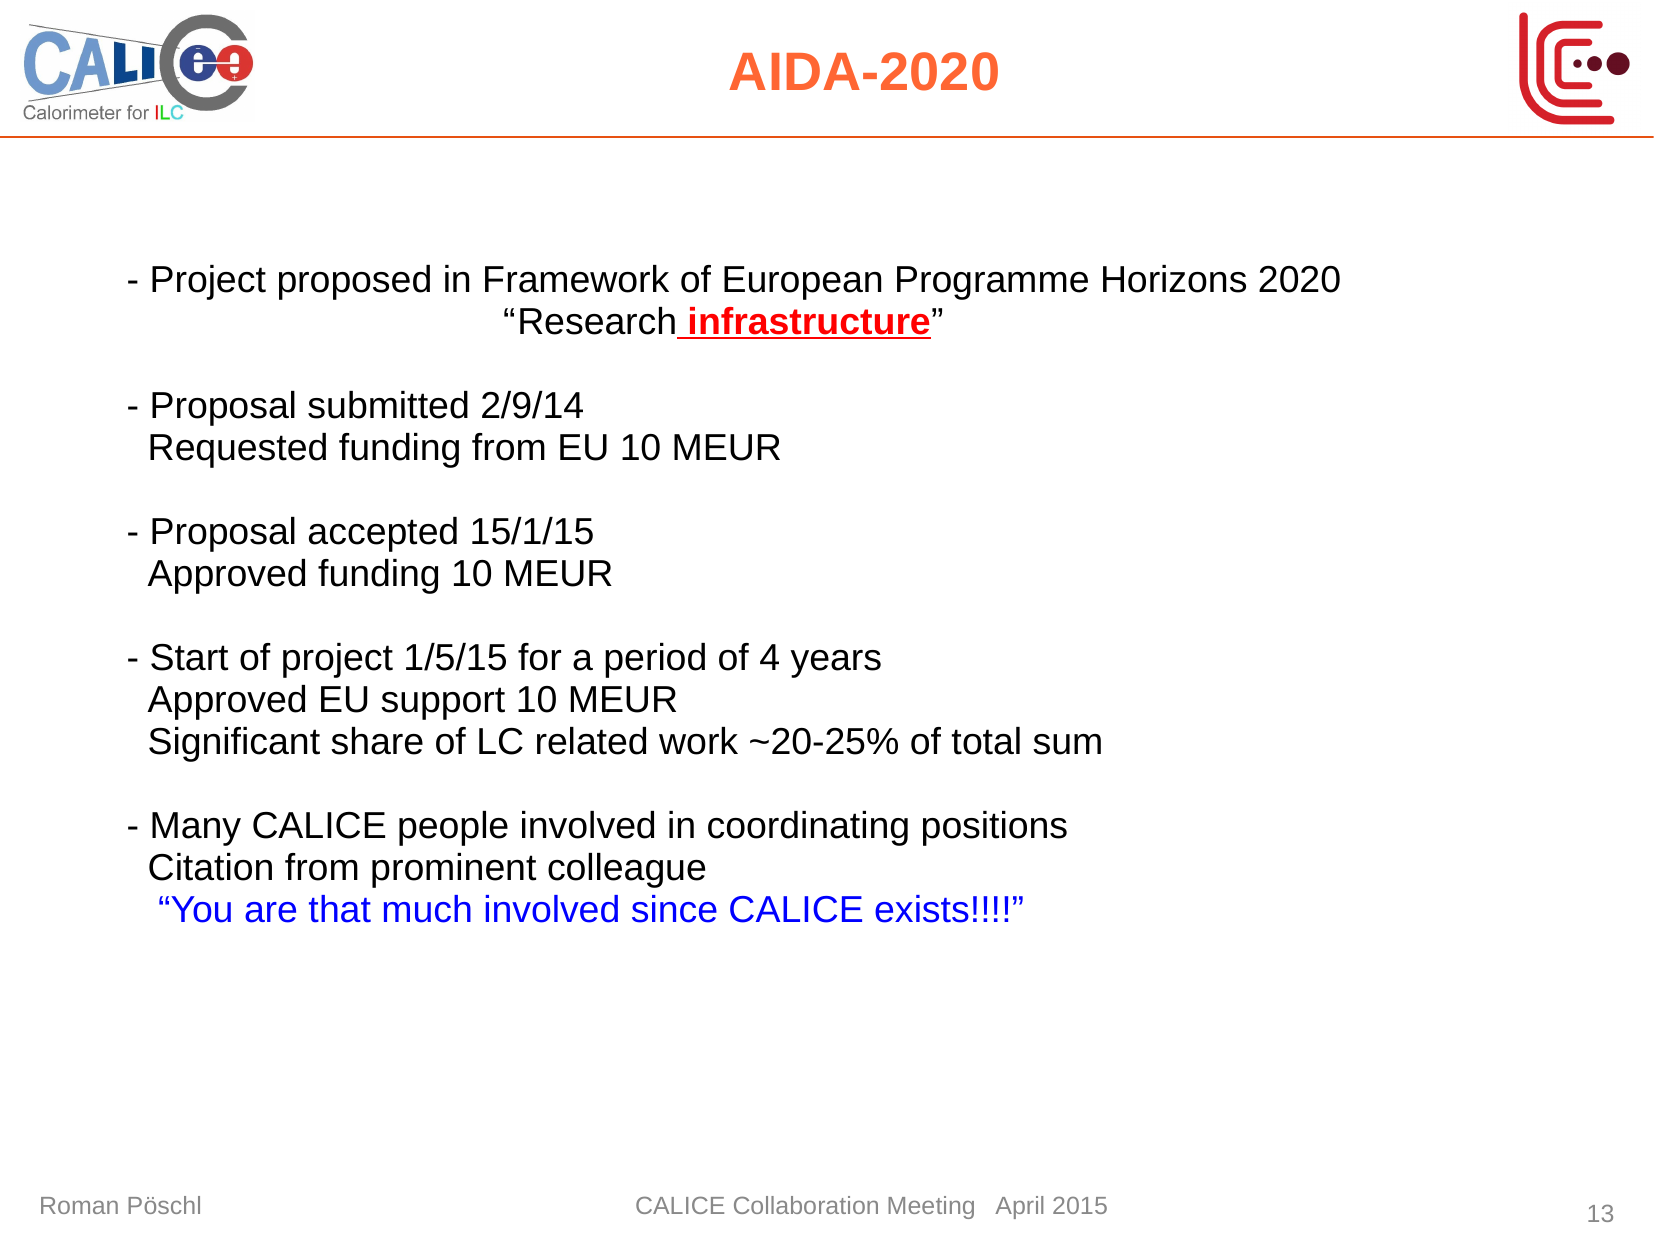

# AIDA-2020
- Project proposed in Framework of European Programme Horizons 2020
 “Research infrastructure”
- Proposal submitted 2/9/14
 Requested funding from EU 10 MEUR
- Proposal accepted 15/1/15
 Approved funding 10 MEUR
- Start of project 1/5/15 for a period of 4 years
 Approved EU support 10 MEUR
 Significant share of LC related work ~20-25% of total sum
- Many CALICE people involved in coordinating positions
 Citation from prominent colleague
 “You are that much involved since CALICE exists!!!!”